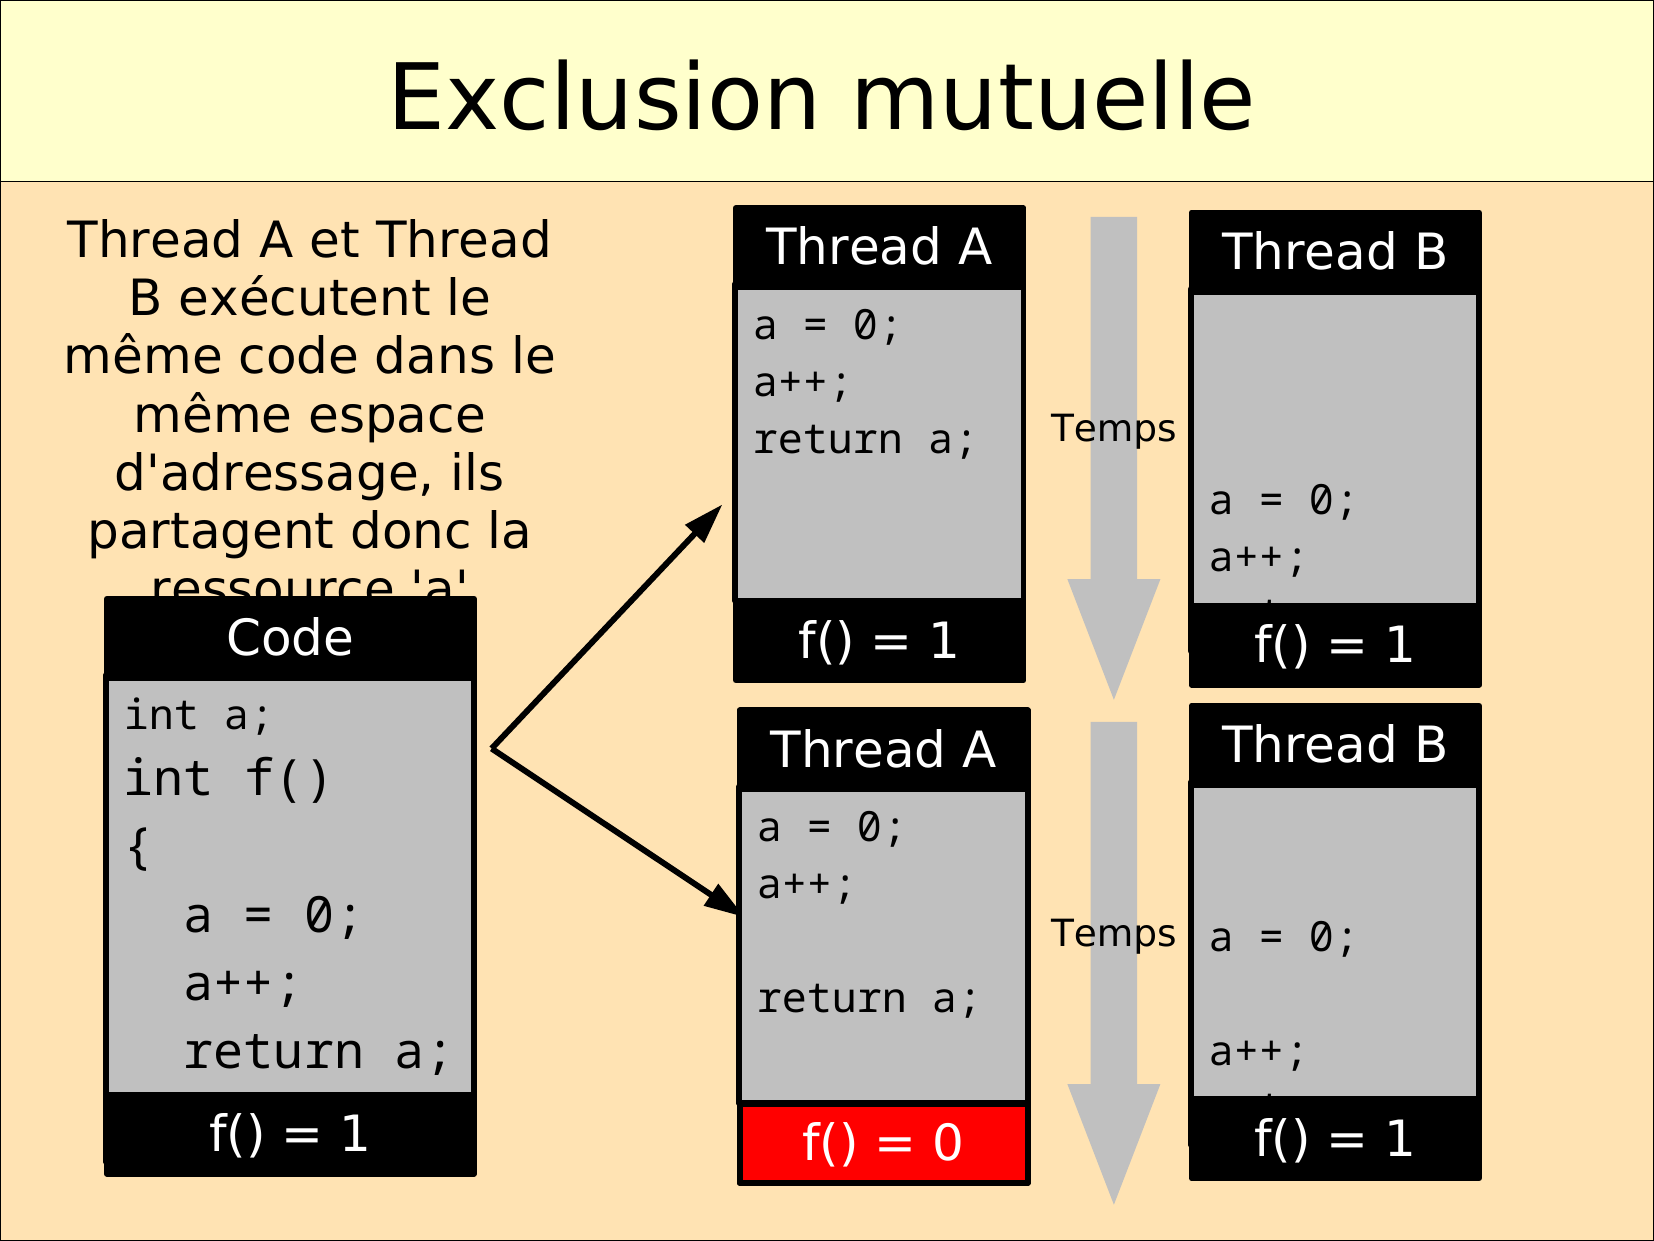

# Exclusion mutuelle
Thread A et Thread B exécutent le même code dans le même espace d'adressage, ils partagent donc la ressource 'a'
Thread A
a = 0;
a++;
return a;
f() = 1
Thread B
a = 0;
a++;
return a;
f() = 1
Temps
Code
int a;
int f()
{
 a = 0;
 a++;
 return a;
}
f() = 1
Thread B
a = 0;
a++;
return a;
f() = 1
Thread A
a = 0;
a++;
return a;
f() = 0
Thread A
a = 0;
a++;
return a;
f() = 0
Temps